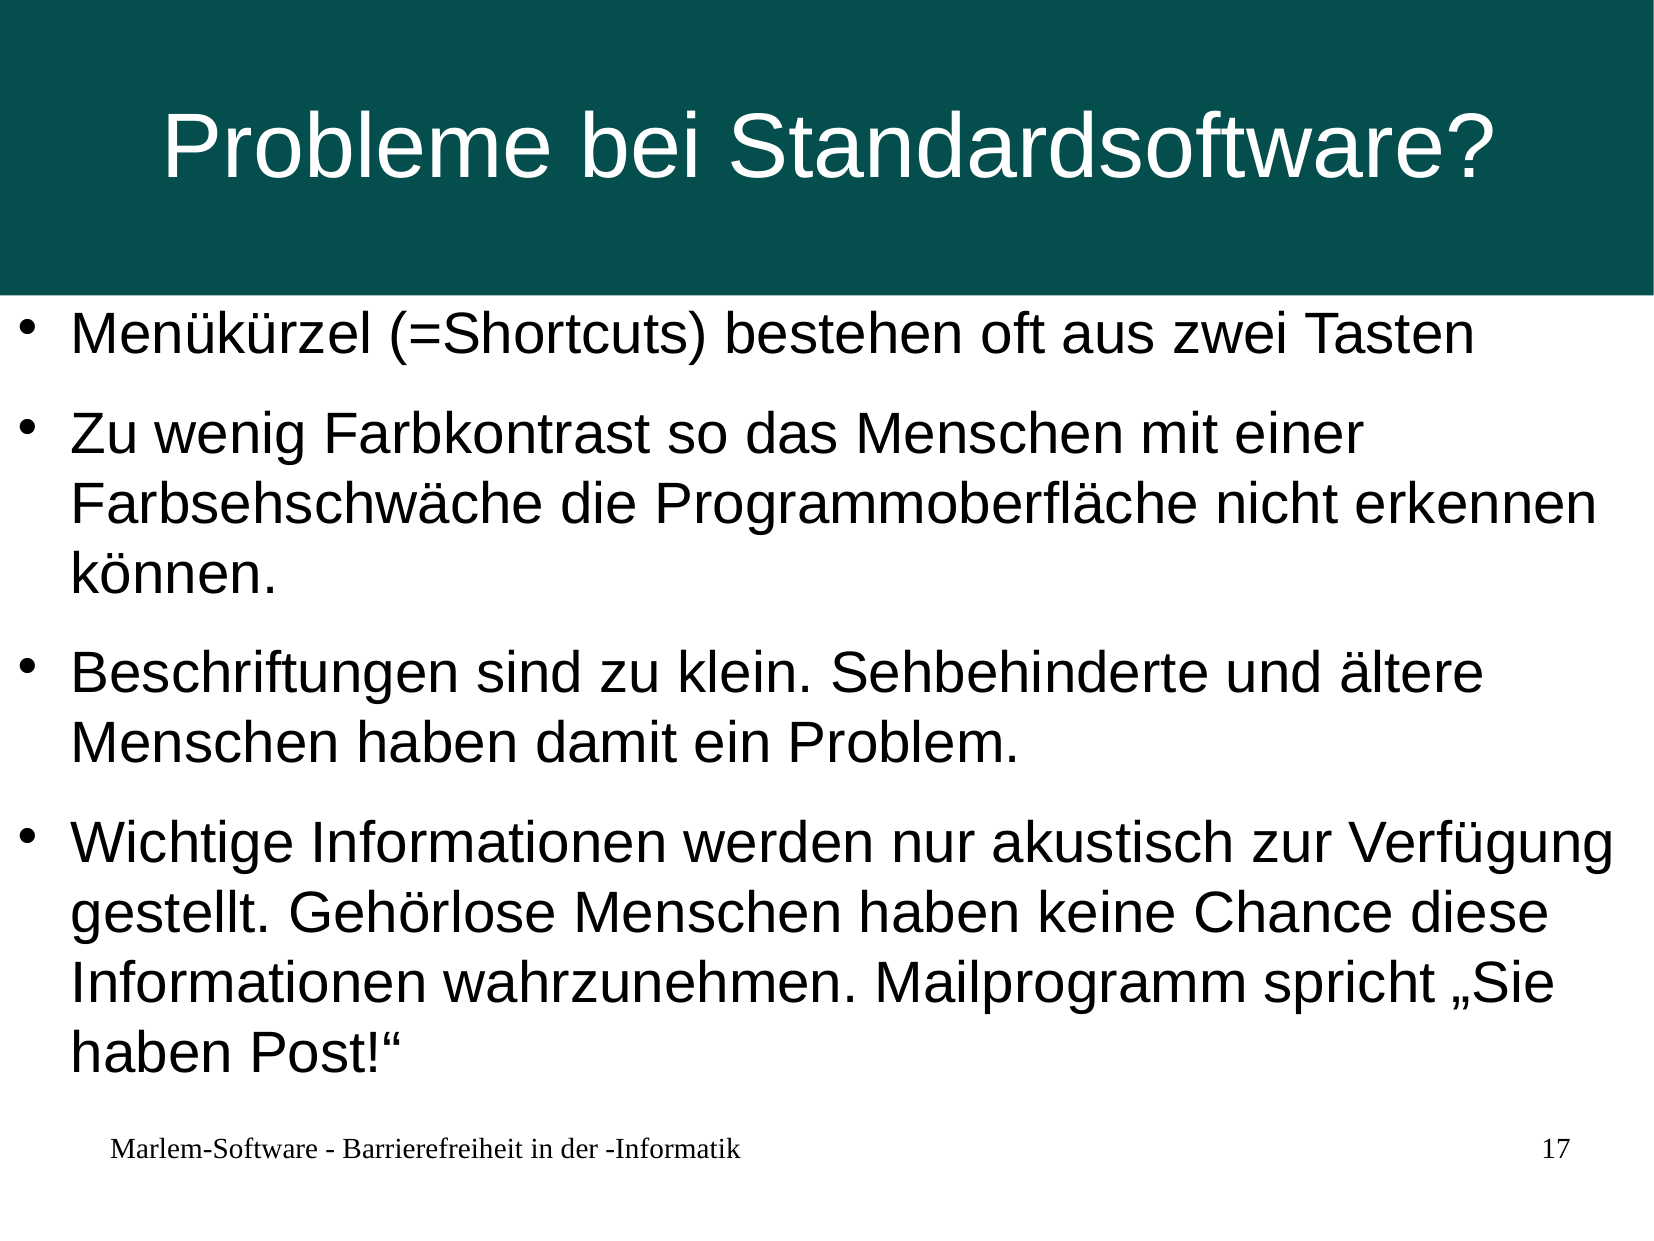

# Probleme bei Standardsoftware?
Menükürzel (=Shortcuts) bestehen oft aus zwei Tasten
Zu wenig Farbkontrast so das Menschen mit einer Farbsehschwäche die Programmoberfläche nicht erkennen können.
Beschriftungen sind zu klein. Sehbehinderte und ältere Menschen haben damit ein Problem.
Wichtige Informationen werden nur akustisch zur Verfügung gestellt. Gehörlose Menschen haben keine Chance diese Informationen wahrzunehmen. Mailprogramm spricht „Sie haben Post!“
Marlem-Software - Barrierefreiheit in der -Informatik
17